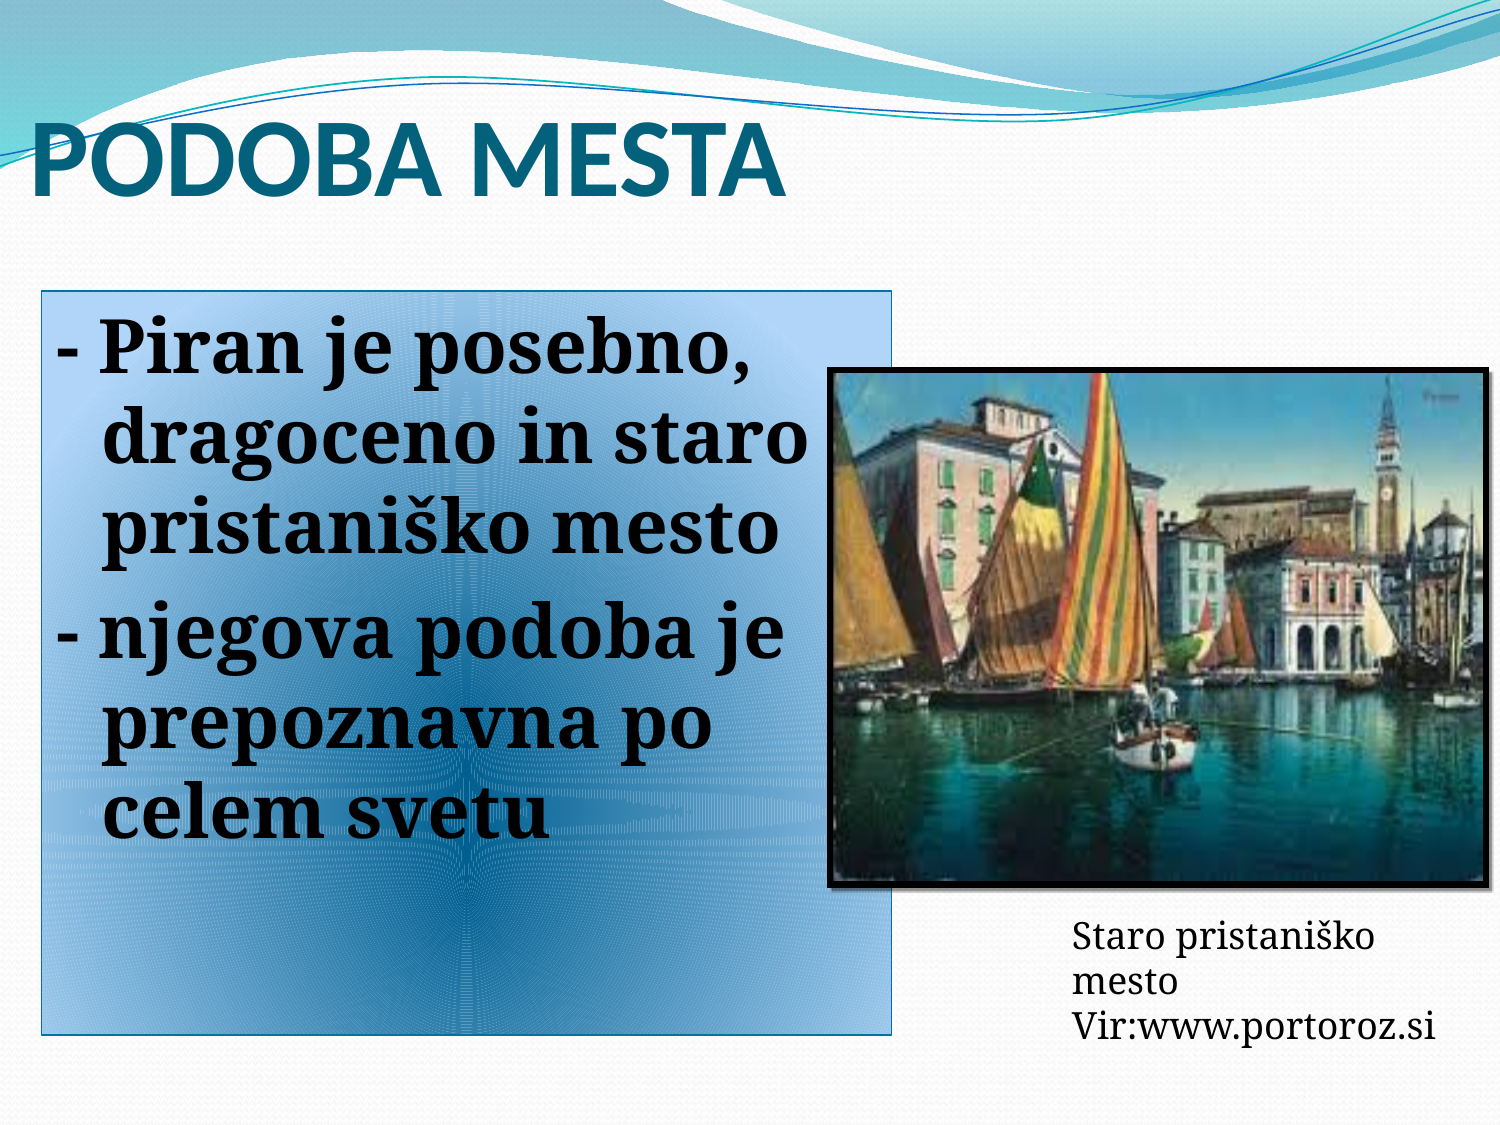

# PODOBA MESTA
- Piran je posebno, dragoceno in staro pristaniško mesto
- njegova podoba je prepoznavna po celem svetu
Staro pristaniško mesto Vir:www.portoroz.si